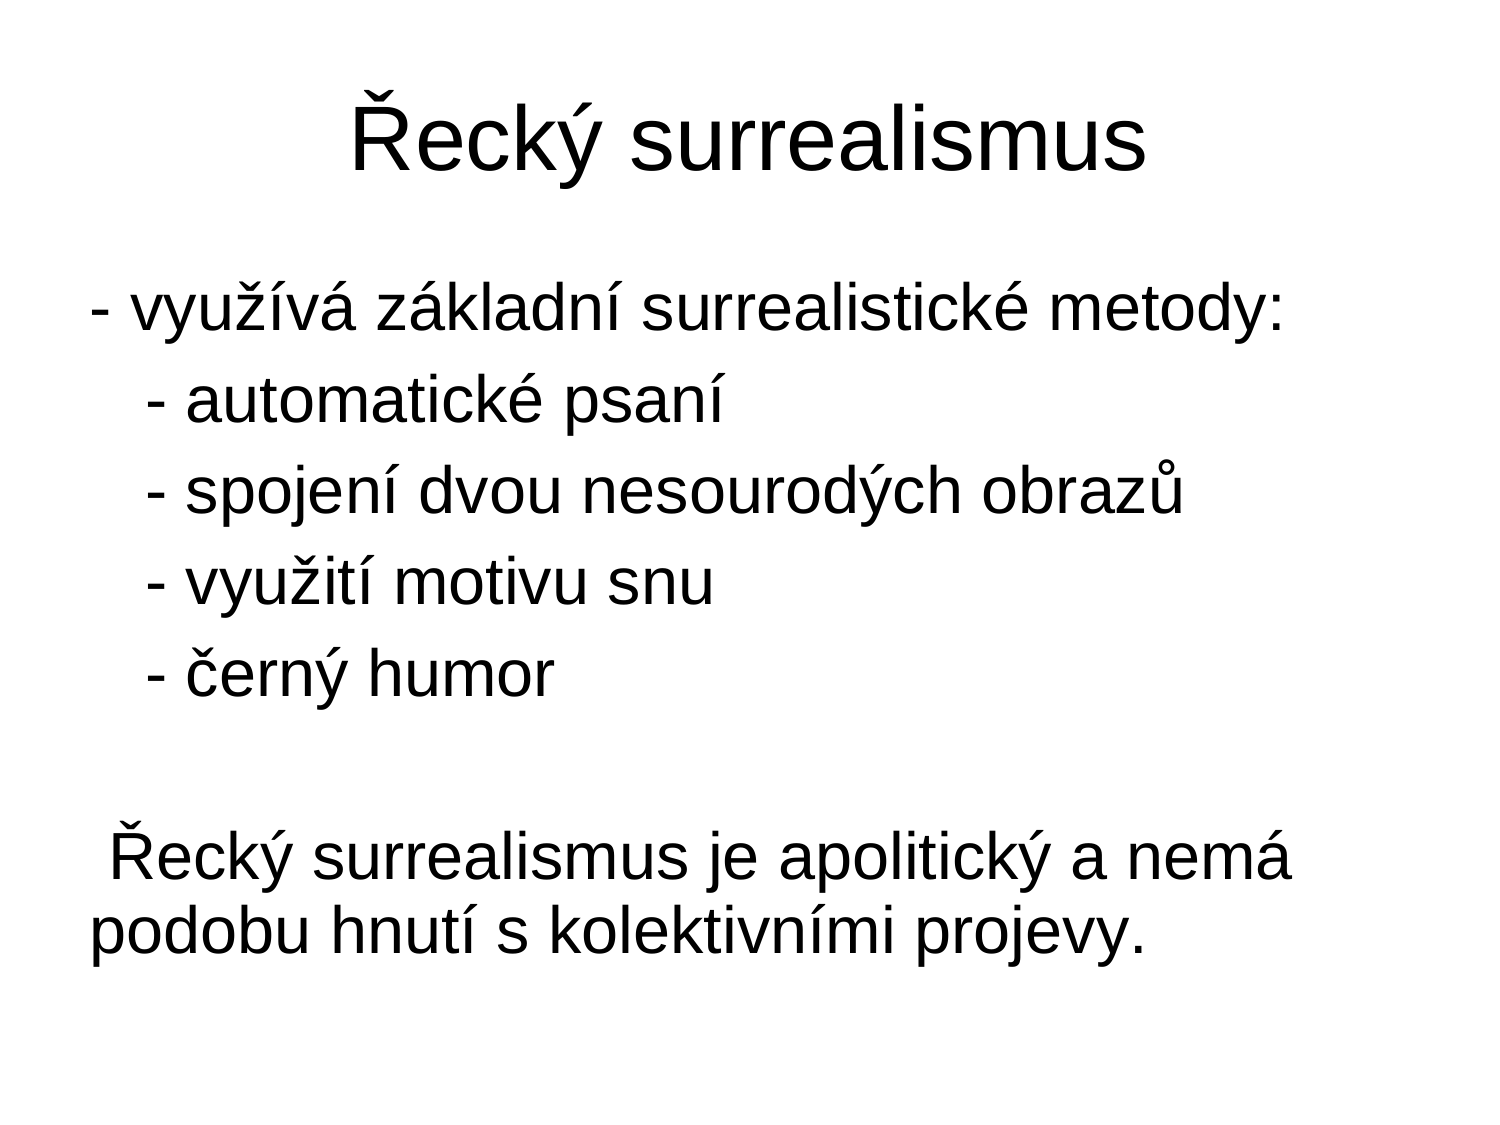

# Řecký surrealismus
- využívá základní surrealistické metody:
 - automatické psaní
 - spojení dvou nesourodých obrazů
 - využití motivu snu
 - černý humor
 Řecký surrealismus je apolitický a nemá podobu hnutí s kolektivními projevy.